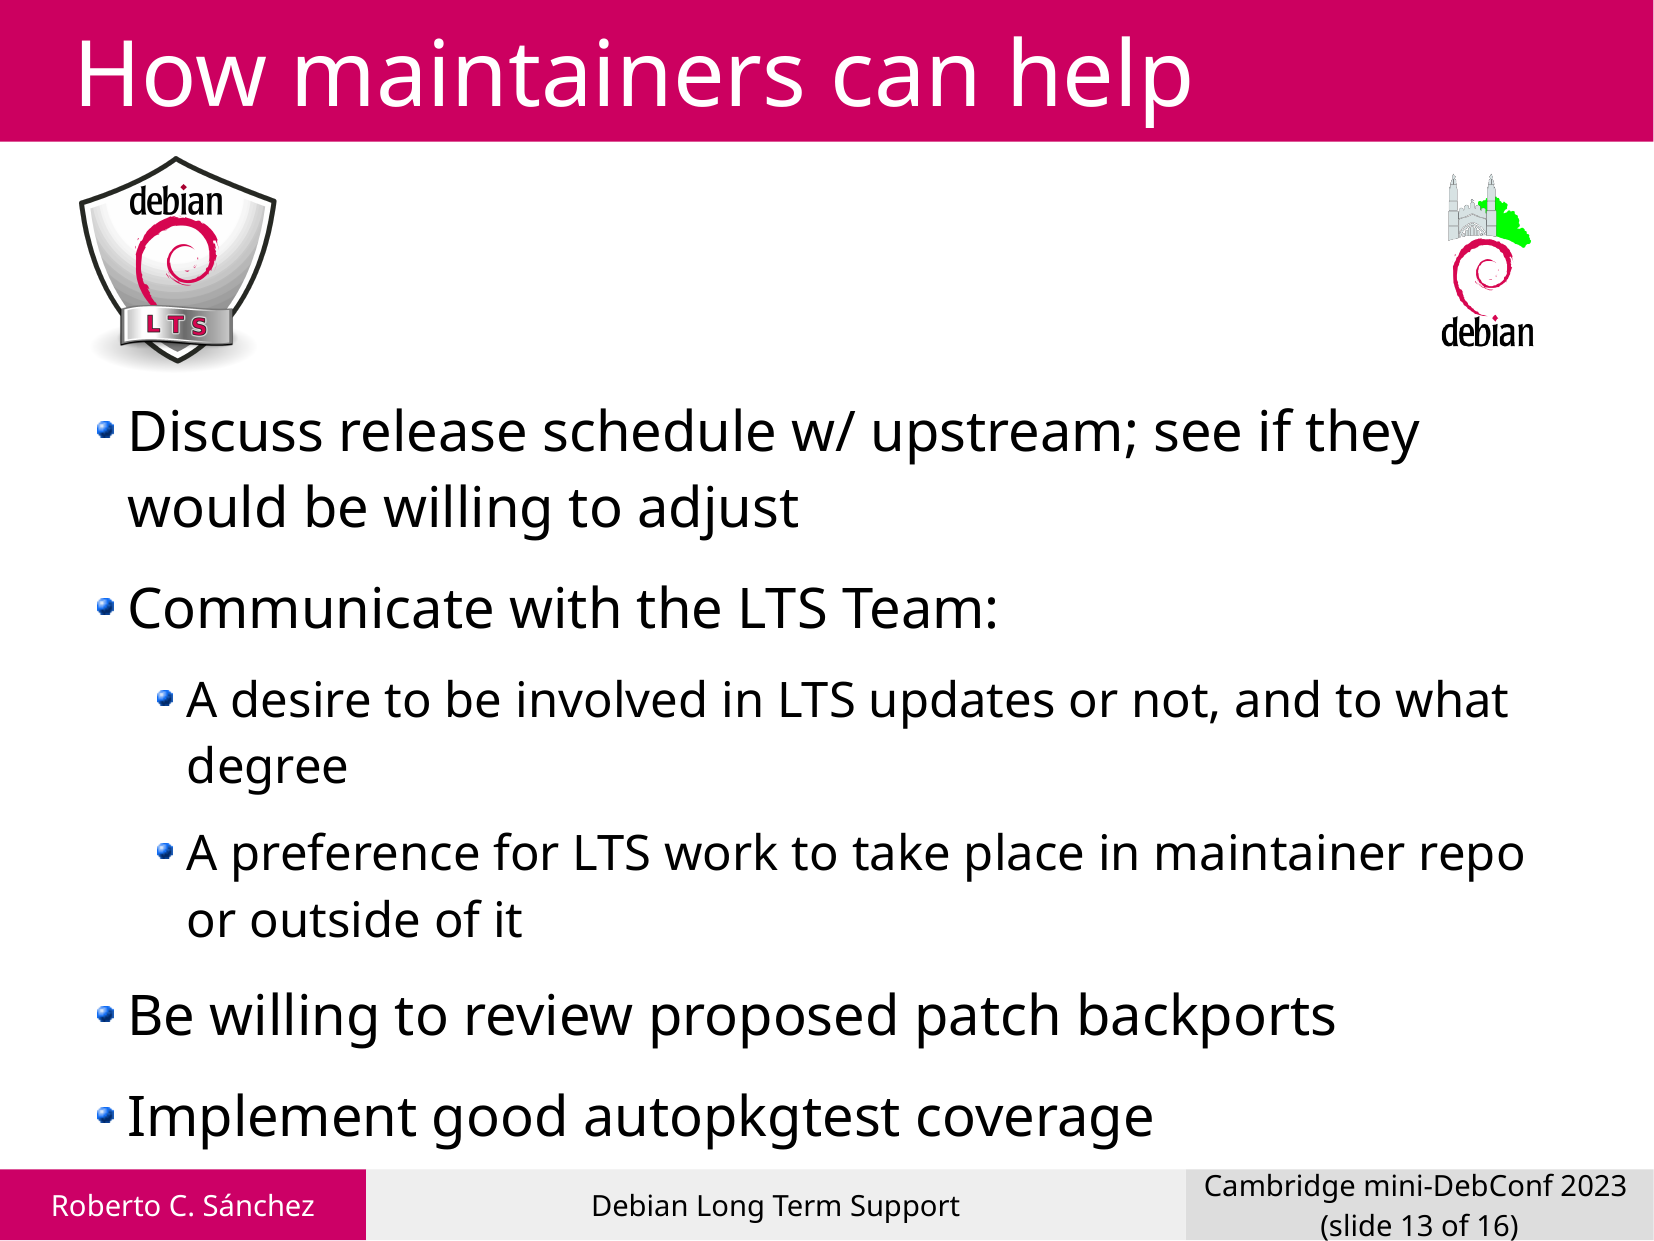

# How maintainers can help
Discuss release schedule w/ upstream; see if they would be willing to adjust
Communicate with the LTS Team:
A desire to be involved in LTS updates or not, and to what degree
A preference for LTS work to take place in maintainer repo or outside of it
Be willing to review proposed patch backports
Implement good autopkgtest coverage
07.08.17
13